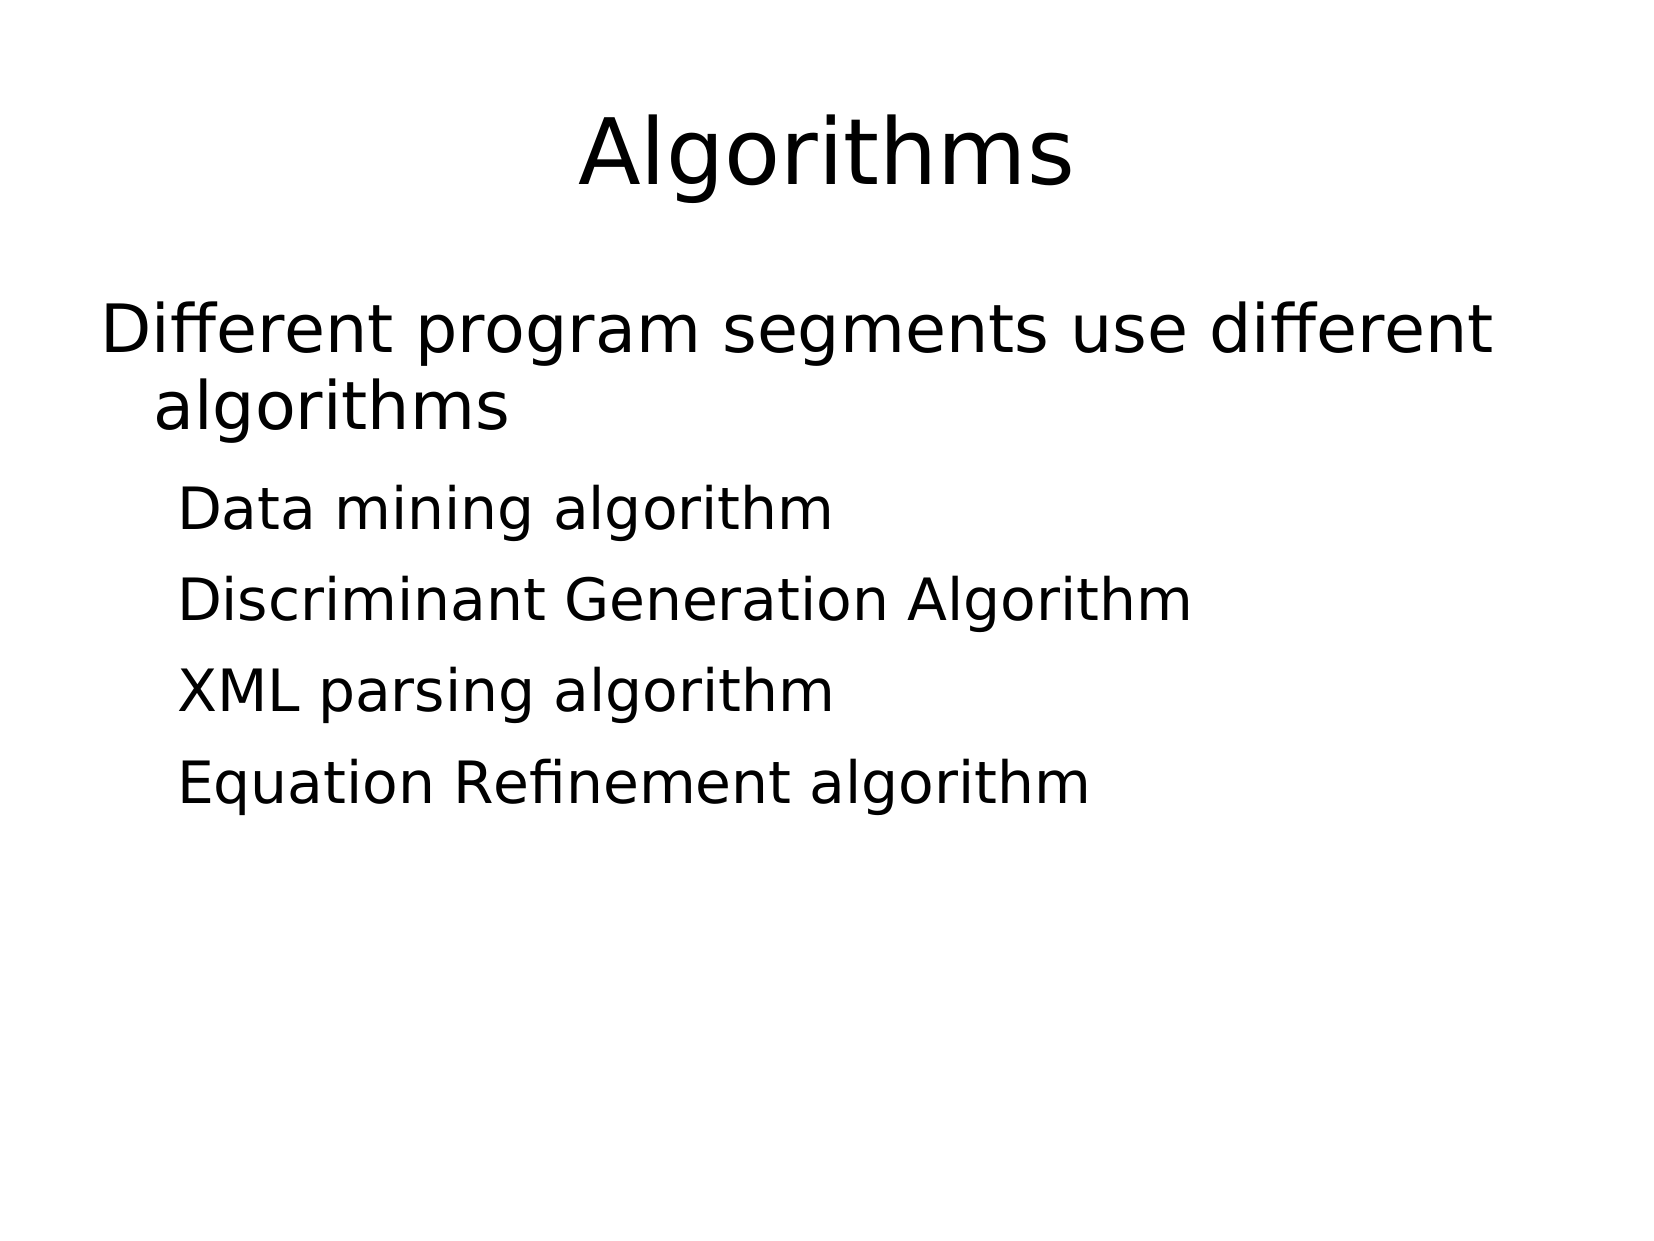

# Algorithms
Different program segments use different algorithms
Data mining algorithm
Discriminant Generation Algorithm
XML parsing algorithm
Equation Refinement algorithm